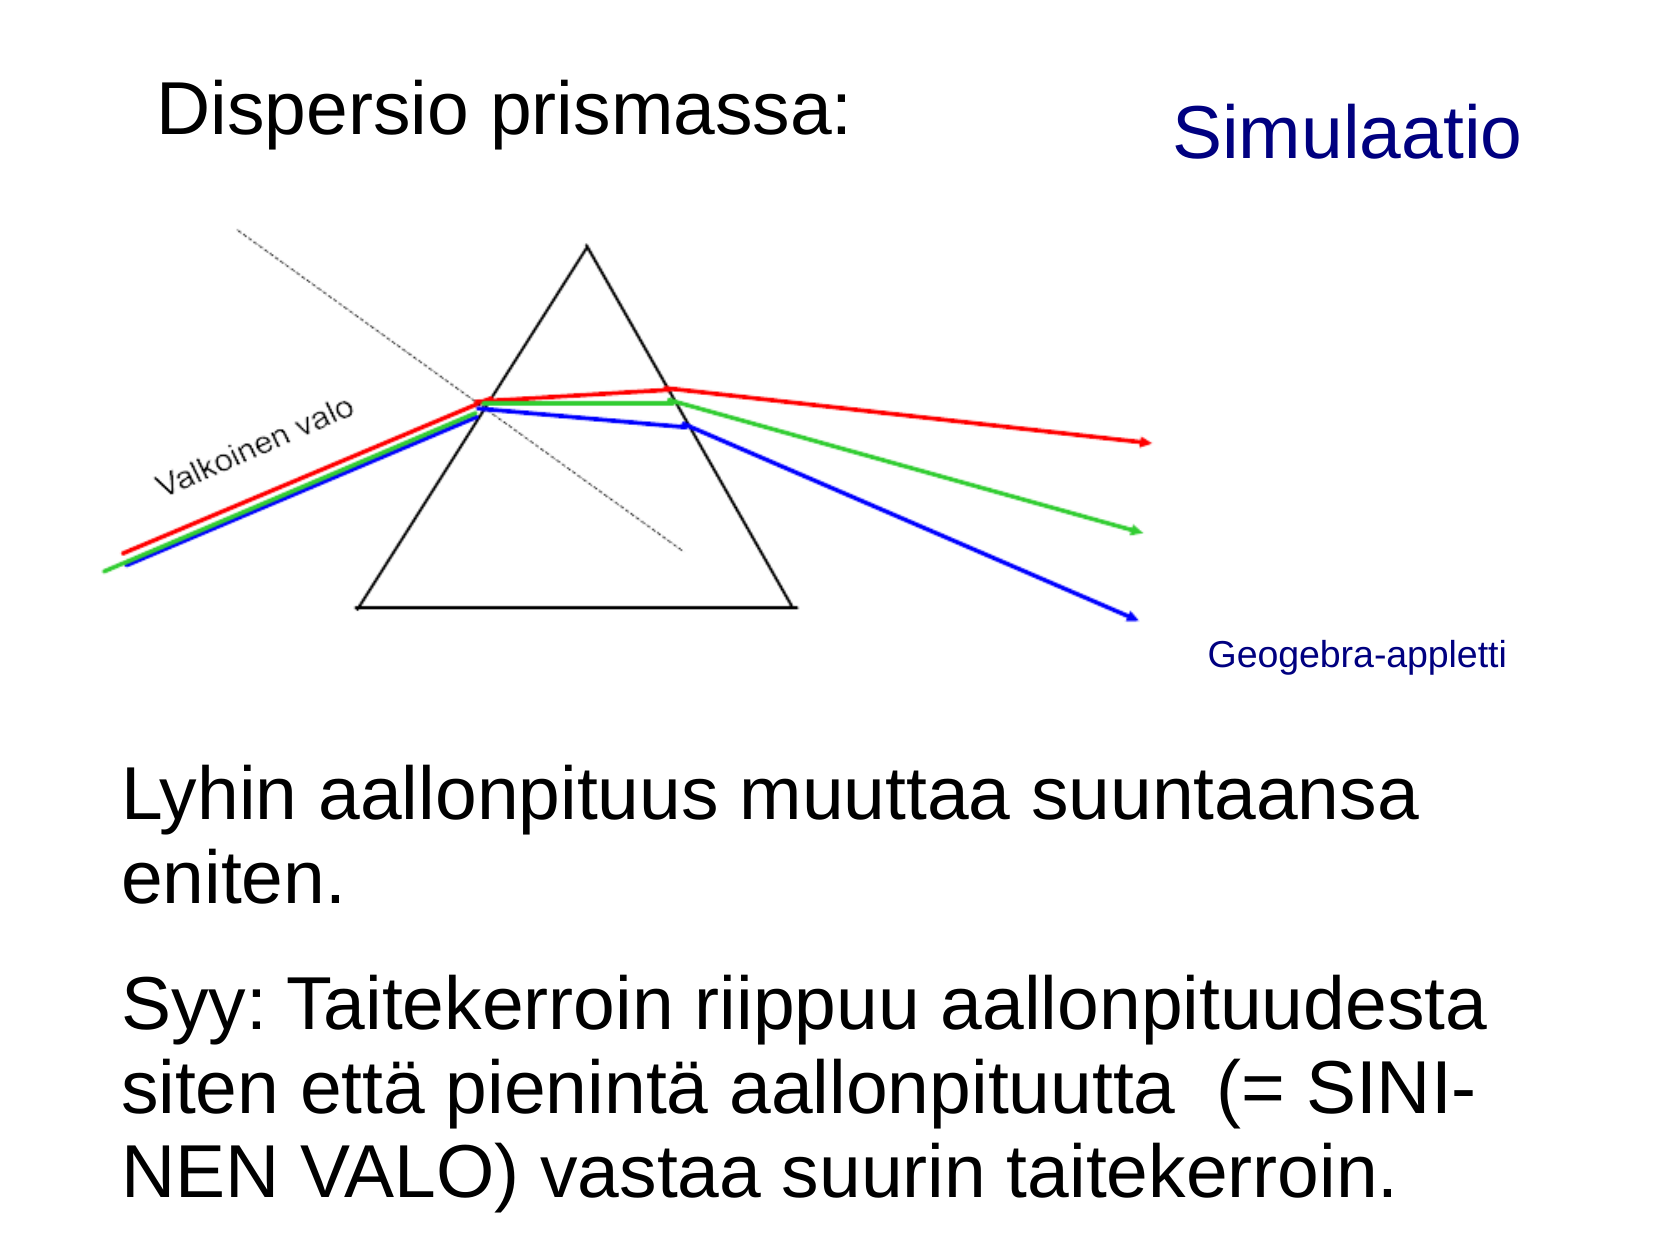

Dispersio prismassa:
Simulaatio
Geogebra-appletti
Lyhin aallonpituus muuttaa suuntaansa eniten.
Syy: Taitekerroin riippuu aallonpituudesta siten että pienintä aallonpituutta (= SINI-NEN VALO) vastaa suurin taitekerroin.